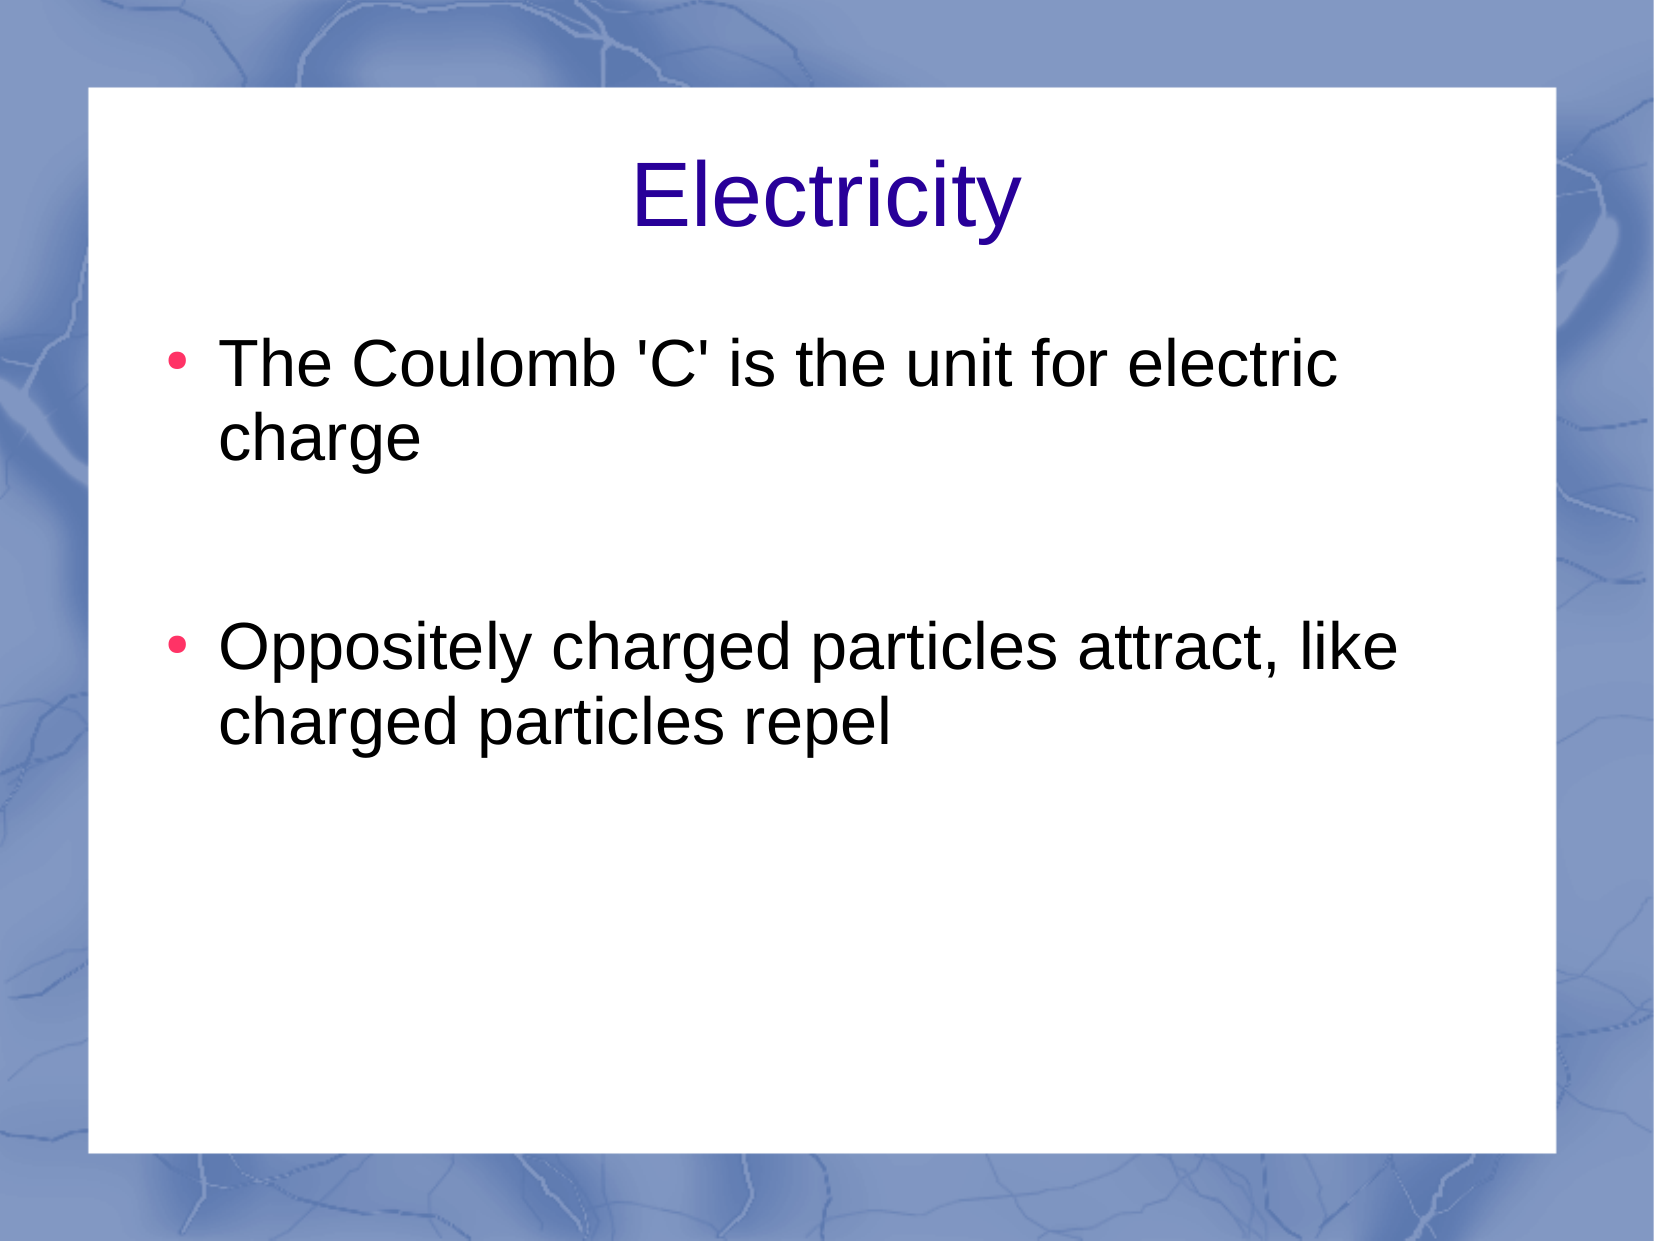

# Electricity
The Coulomb 'C' is the unit for electric charge
Oppositely charged particles attract, like charged particles repel